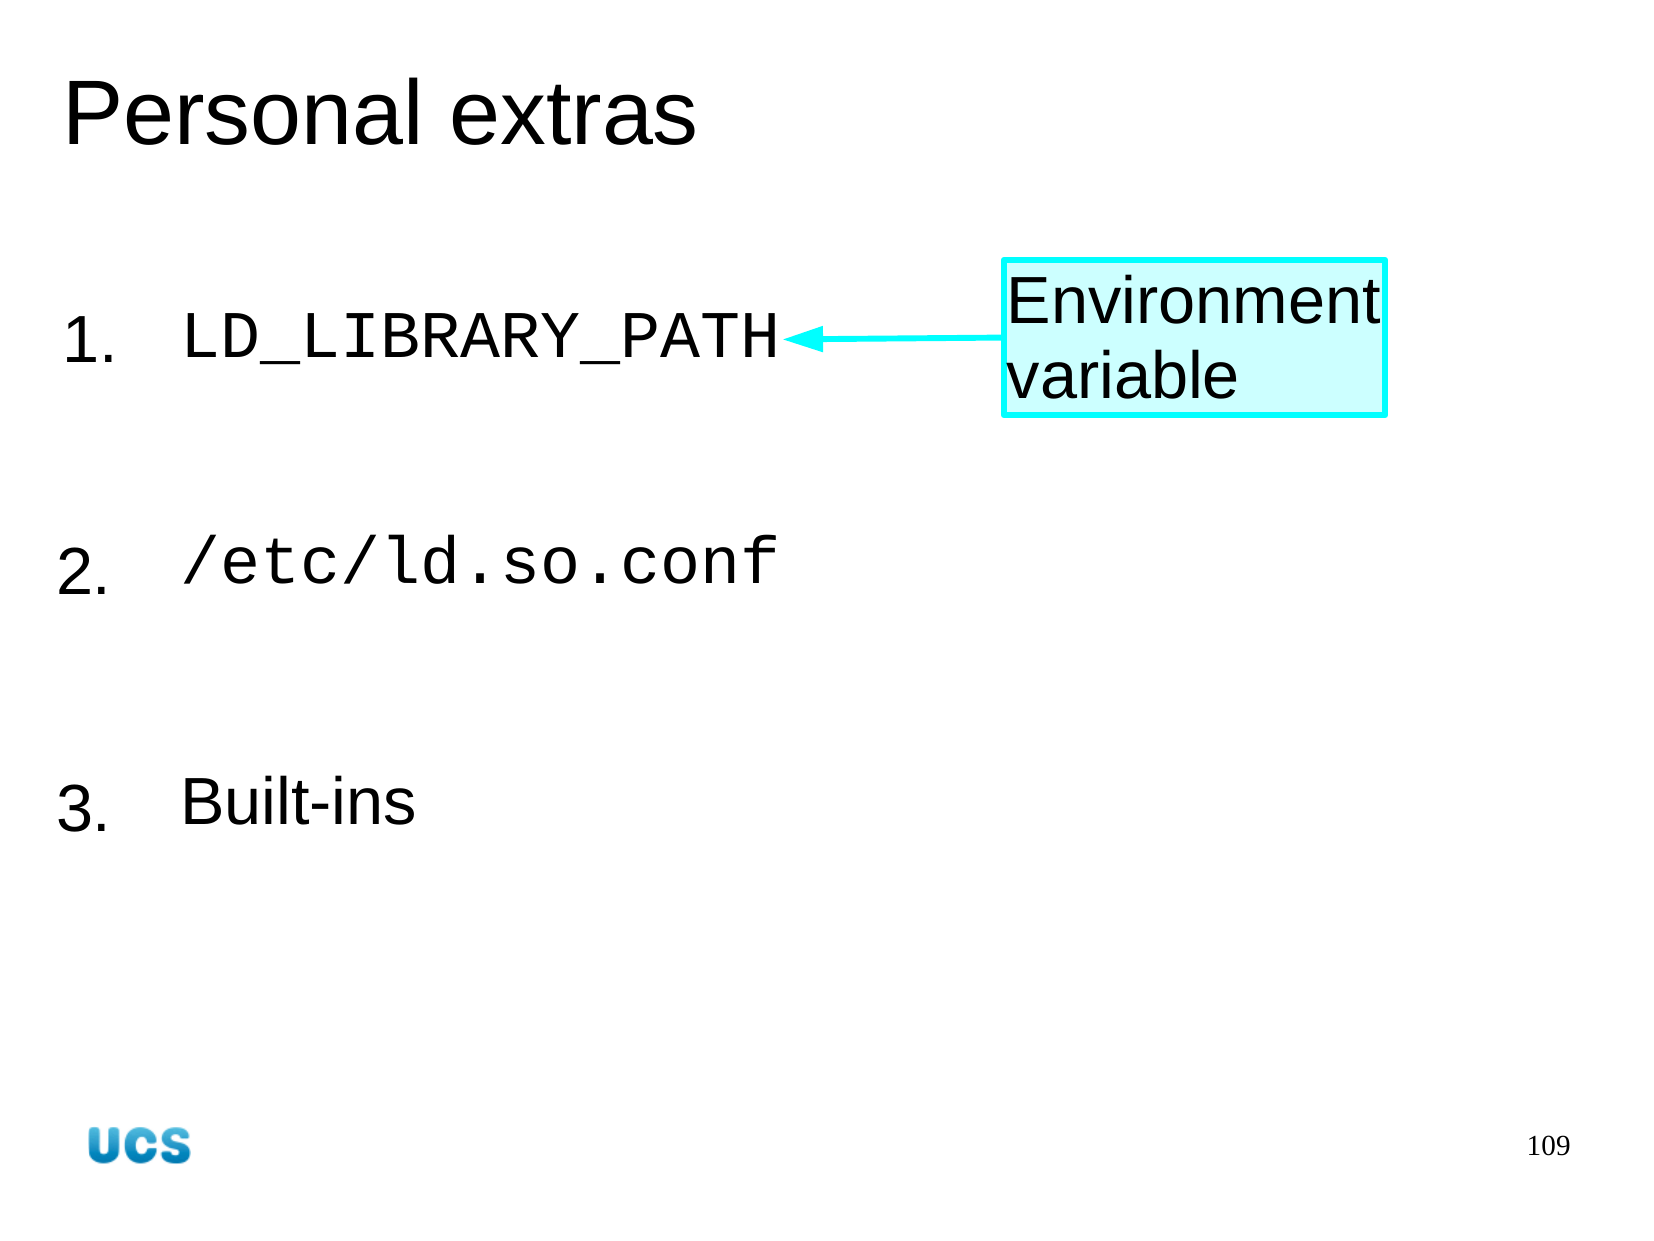

Personal extras
Environment
variable
1.
LD_LIBRARY_PATH
/etc/ld.so.conf
2.
Built-ins
3.
109